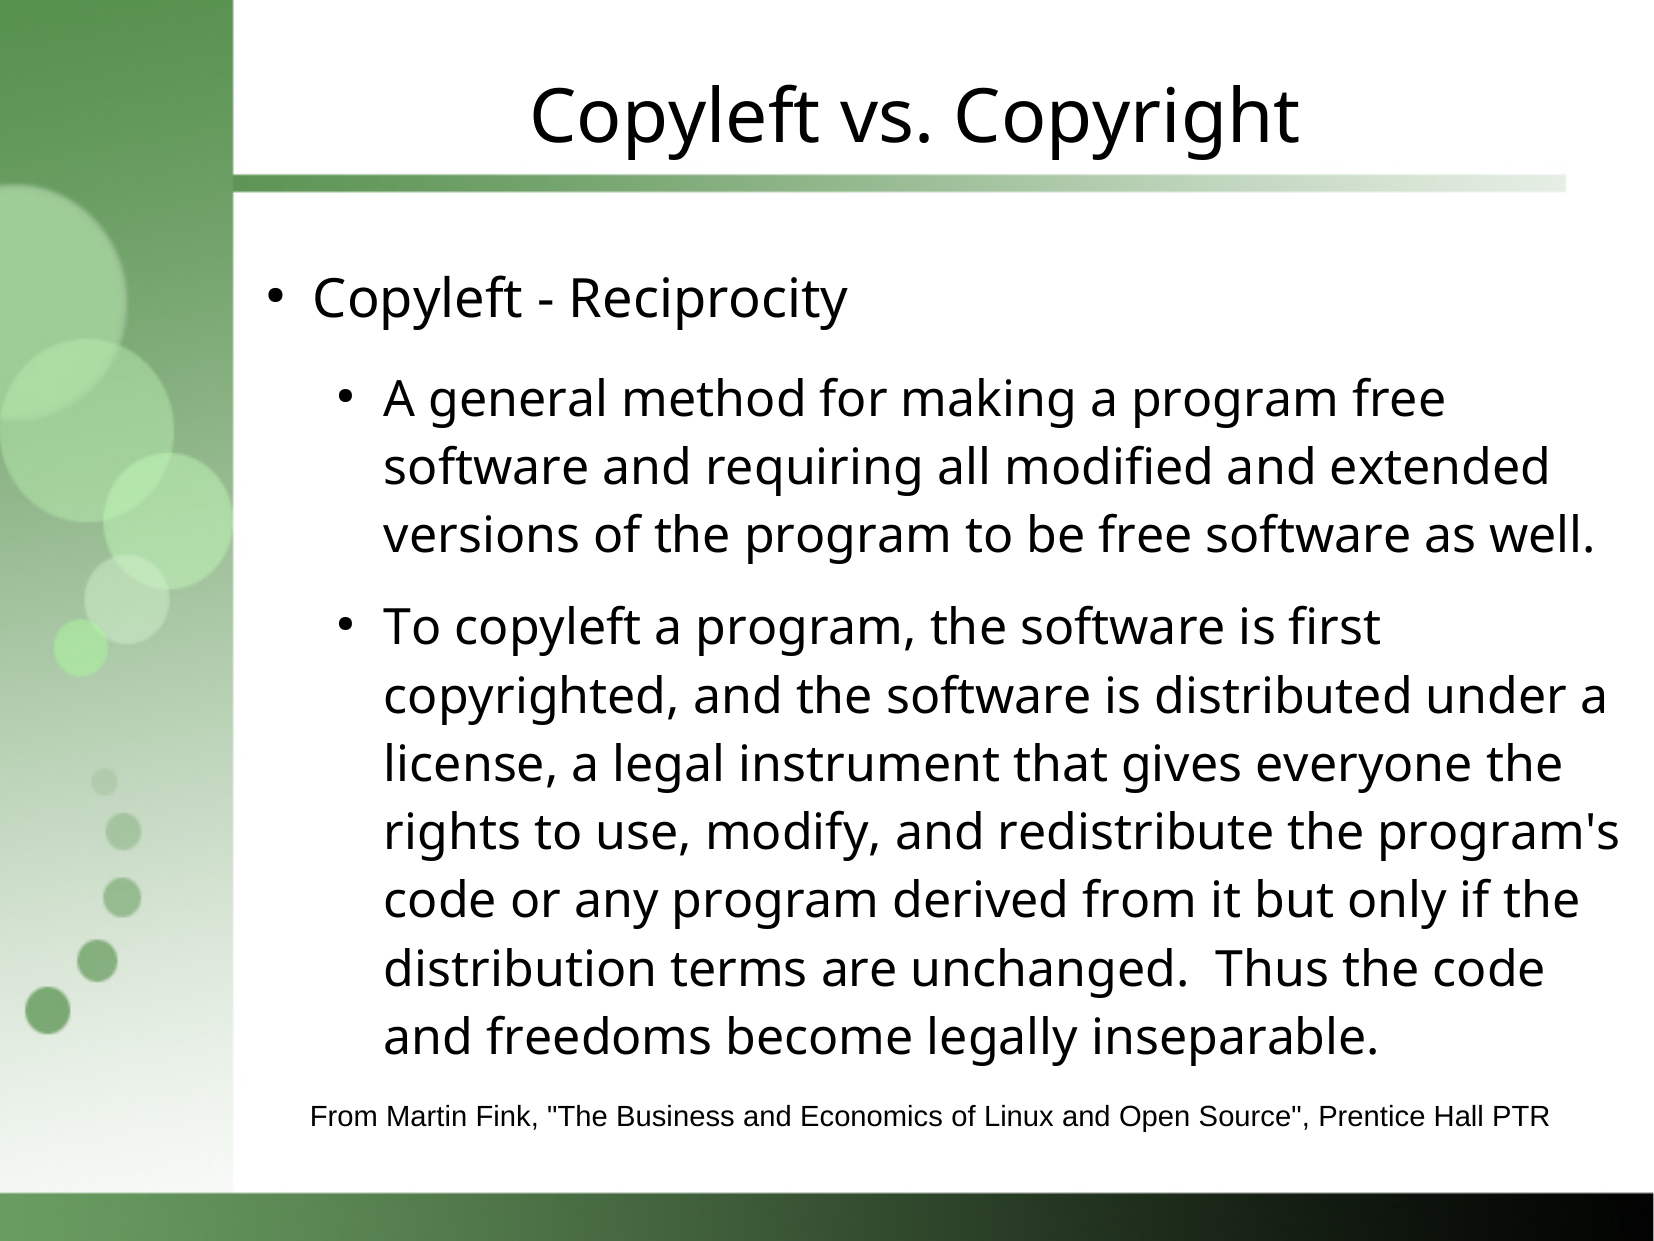

# Copyleft vs. Copyright
Copyleft - Reciprocity
A general method for making a program free software and requiring all modified and extended versions of the program to be free software as well.
To copyleft a program, the software is first copyrighted, and the software is distributed under a license, a legal instrument that gives everyone the rights to use, modify, and redistribute the program's code or any program derived from it but only if the distribution terms are unchanged. Thus the code and freedoms become legally inseparable.
From Martin Fink, "The Business and Economics of Linux and Open Source", Prentice Hall PTR